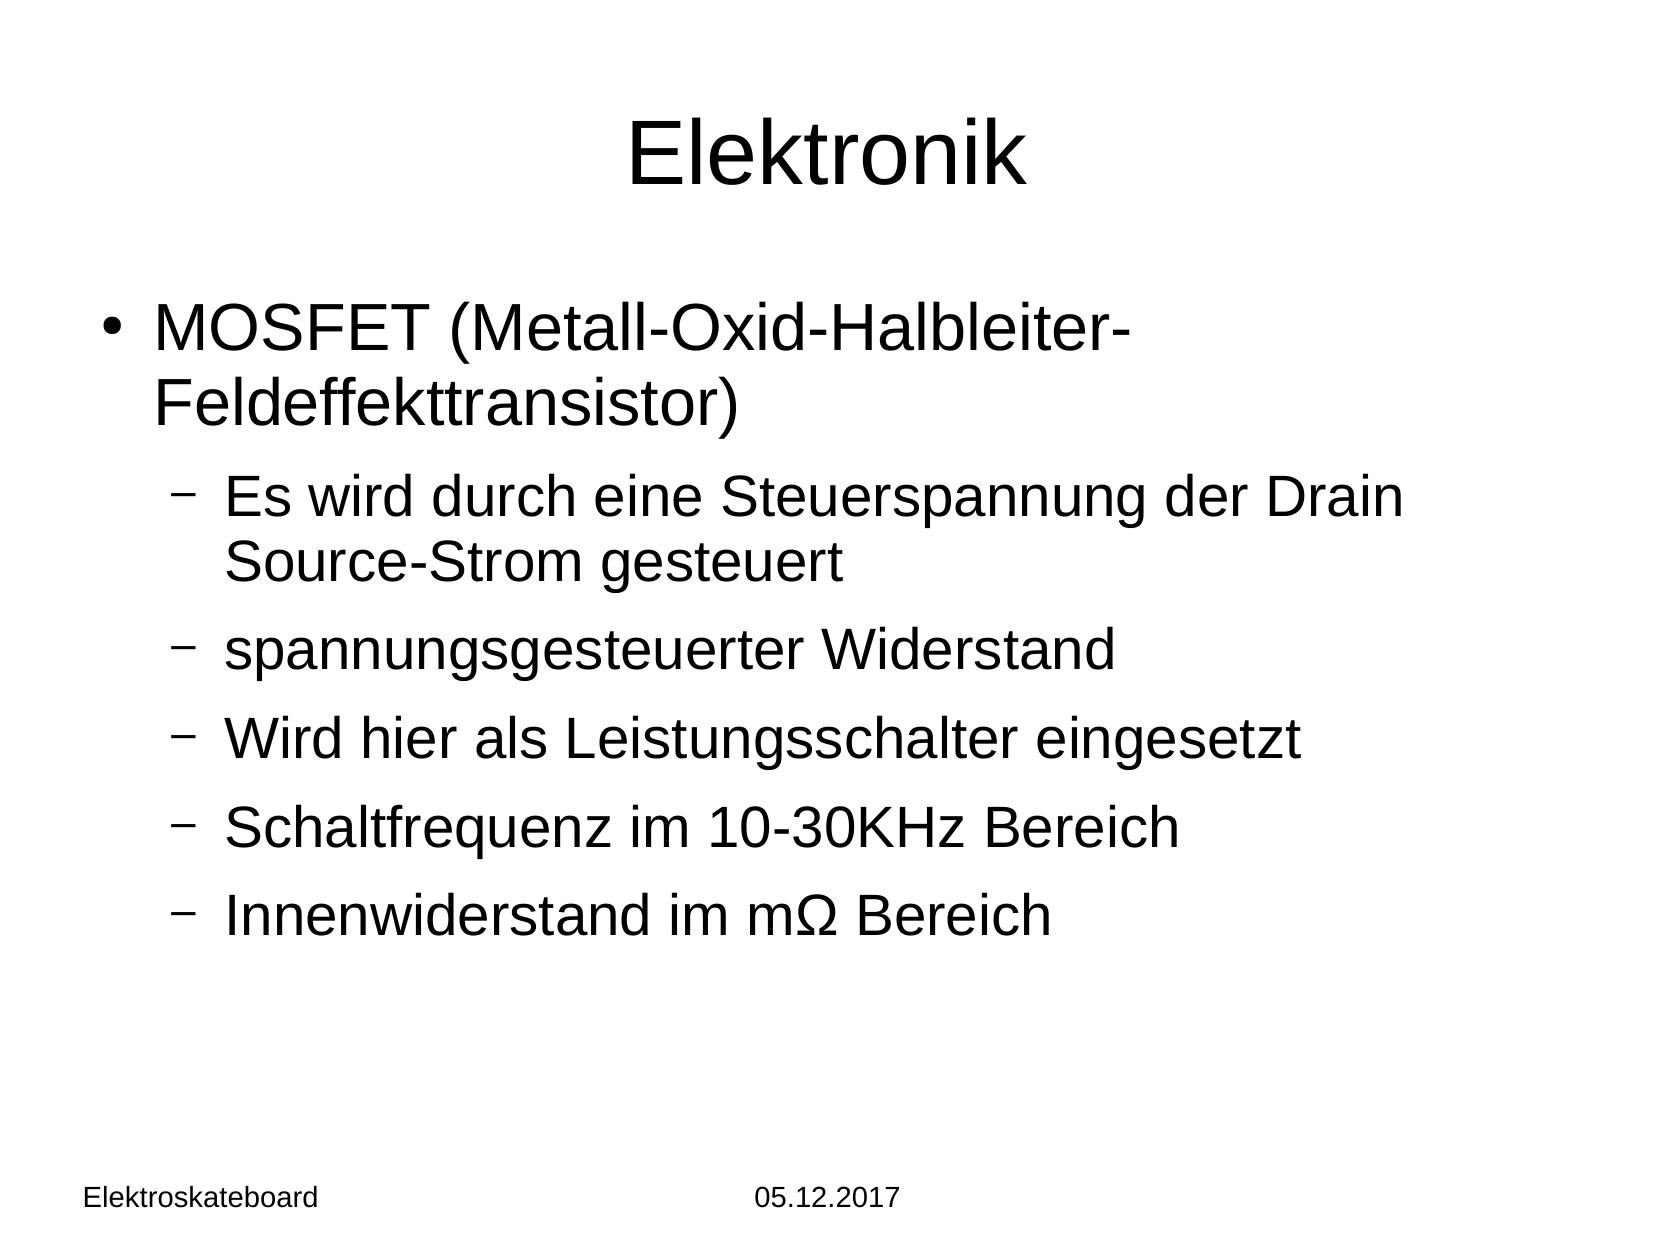

# Elektronik
MOSFET (Metall-Oxid-Halbleiter-Feldeffekttransistor)
Es wird durch eine Steuerspannung der Drain Source-Strom gesteuert
spannungsgesteuerter Widerstand
Wird hier als Leistungsschalter eingesetzt
Schaltfrequenz im 10-30KHz Bereich
Innenwiderstand im mΩ Bereich